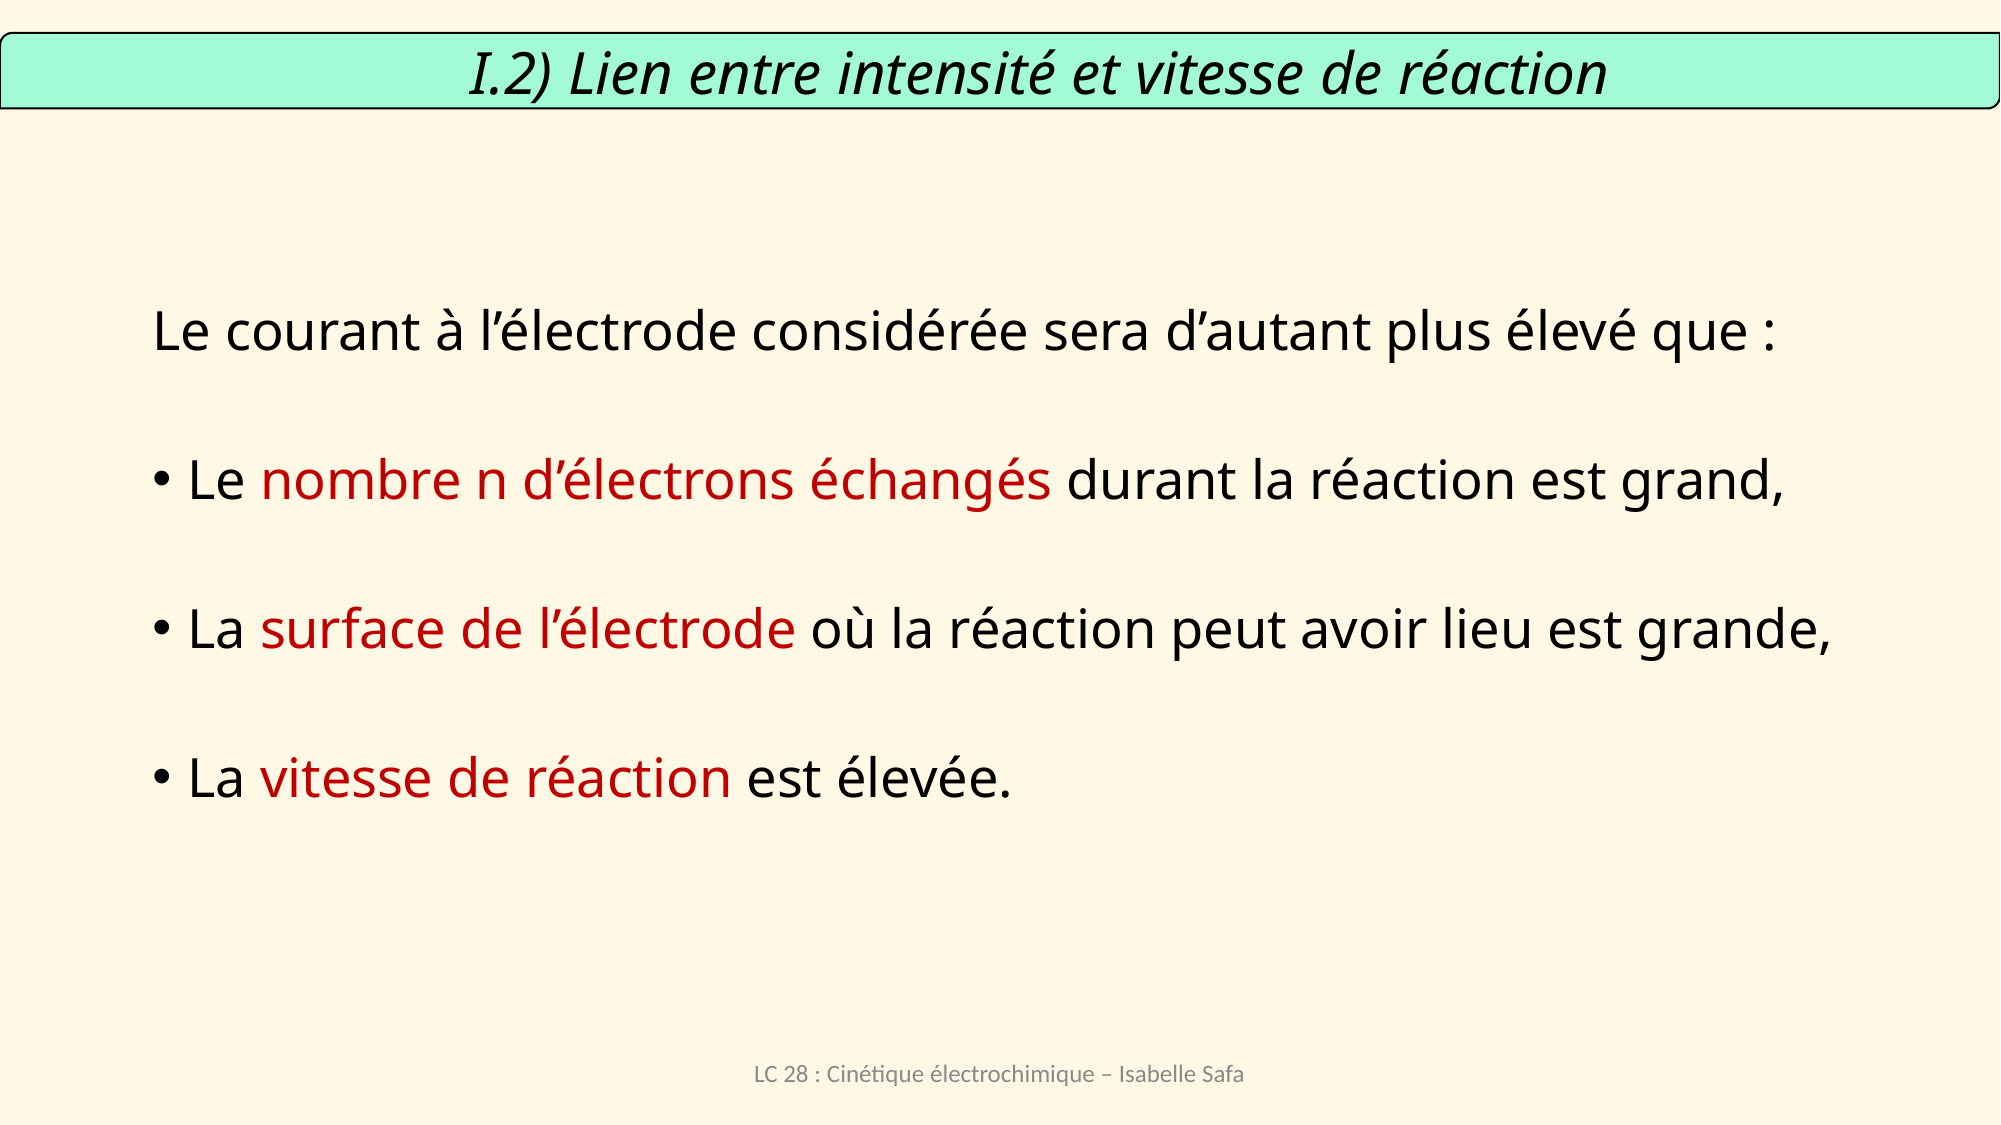

I.2) Lien entre intensité et vitesse de réaction
# Le courant à l’électrode considérée sera d’autant plus élevé que :
Le nombre n d’électrons échangés durant la réaction est grand,
La surface de l’électrode où la réaction peut avoir lieu est grande,
La vitesse de réaction est élevée.
LC 28 : Cinétique électrochimique – Isabelle Safa